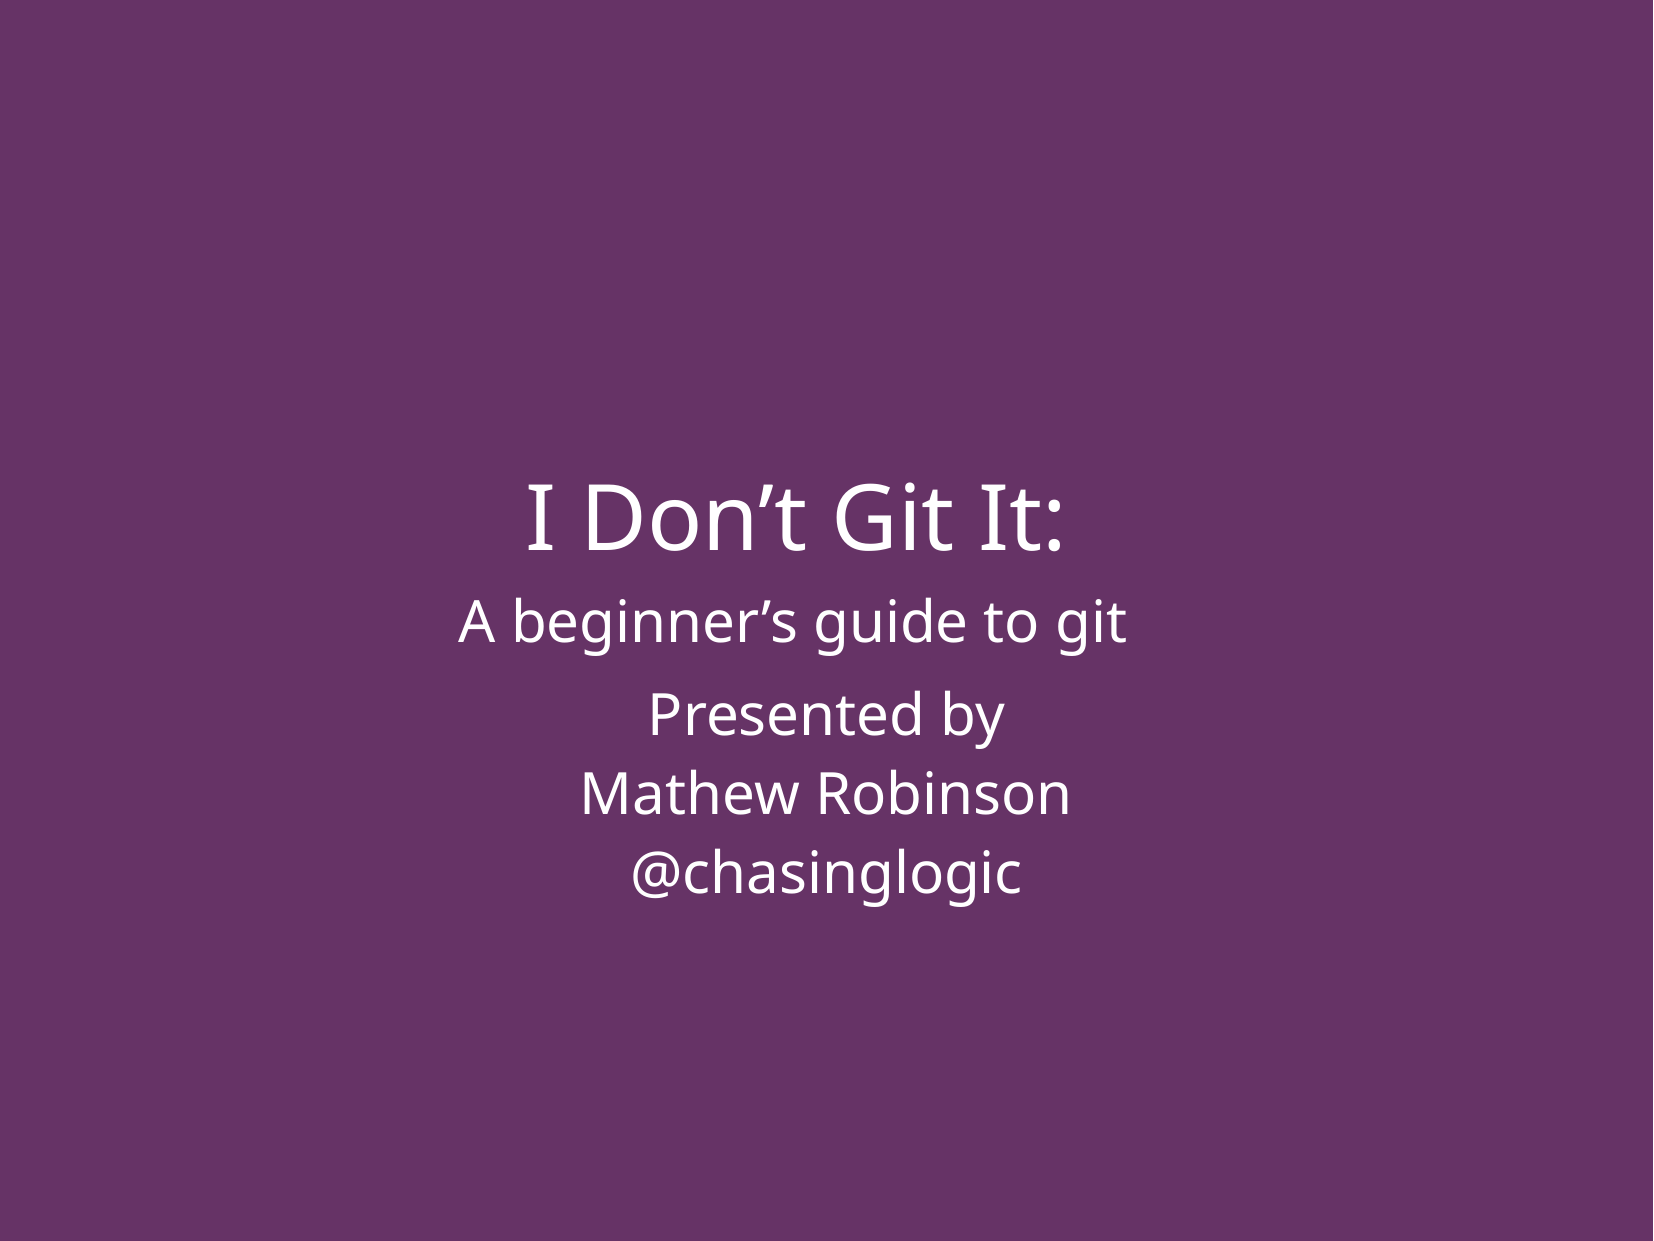

I Don’t Git It:
A beginner’s guide to git
Presented by
Mathew Robinson
@chasinglogic